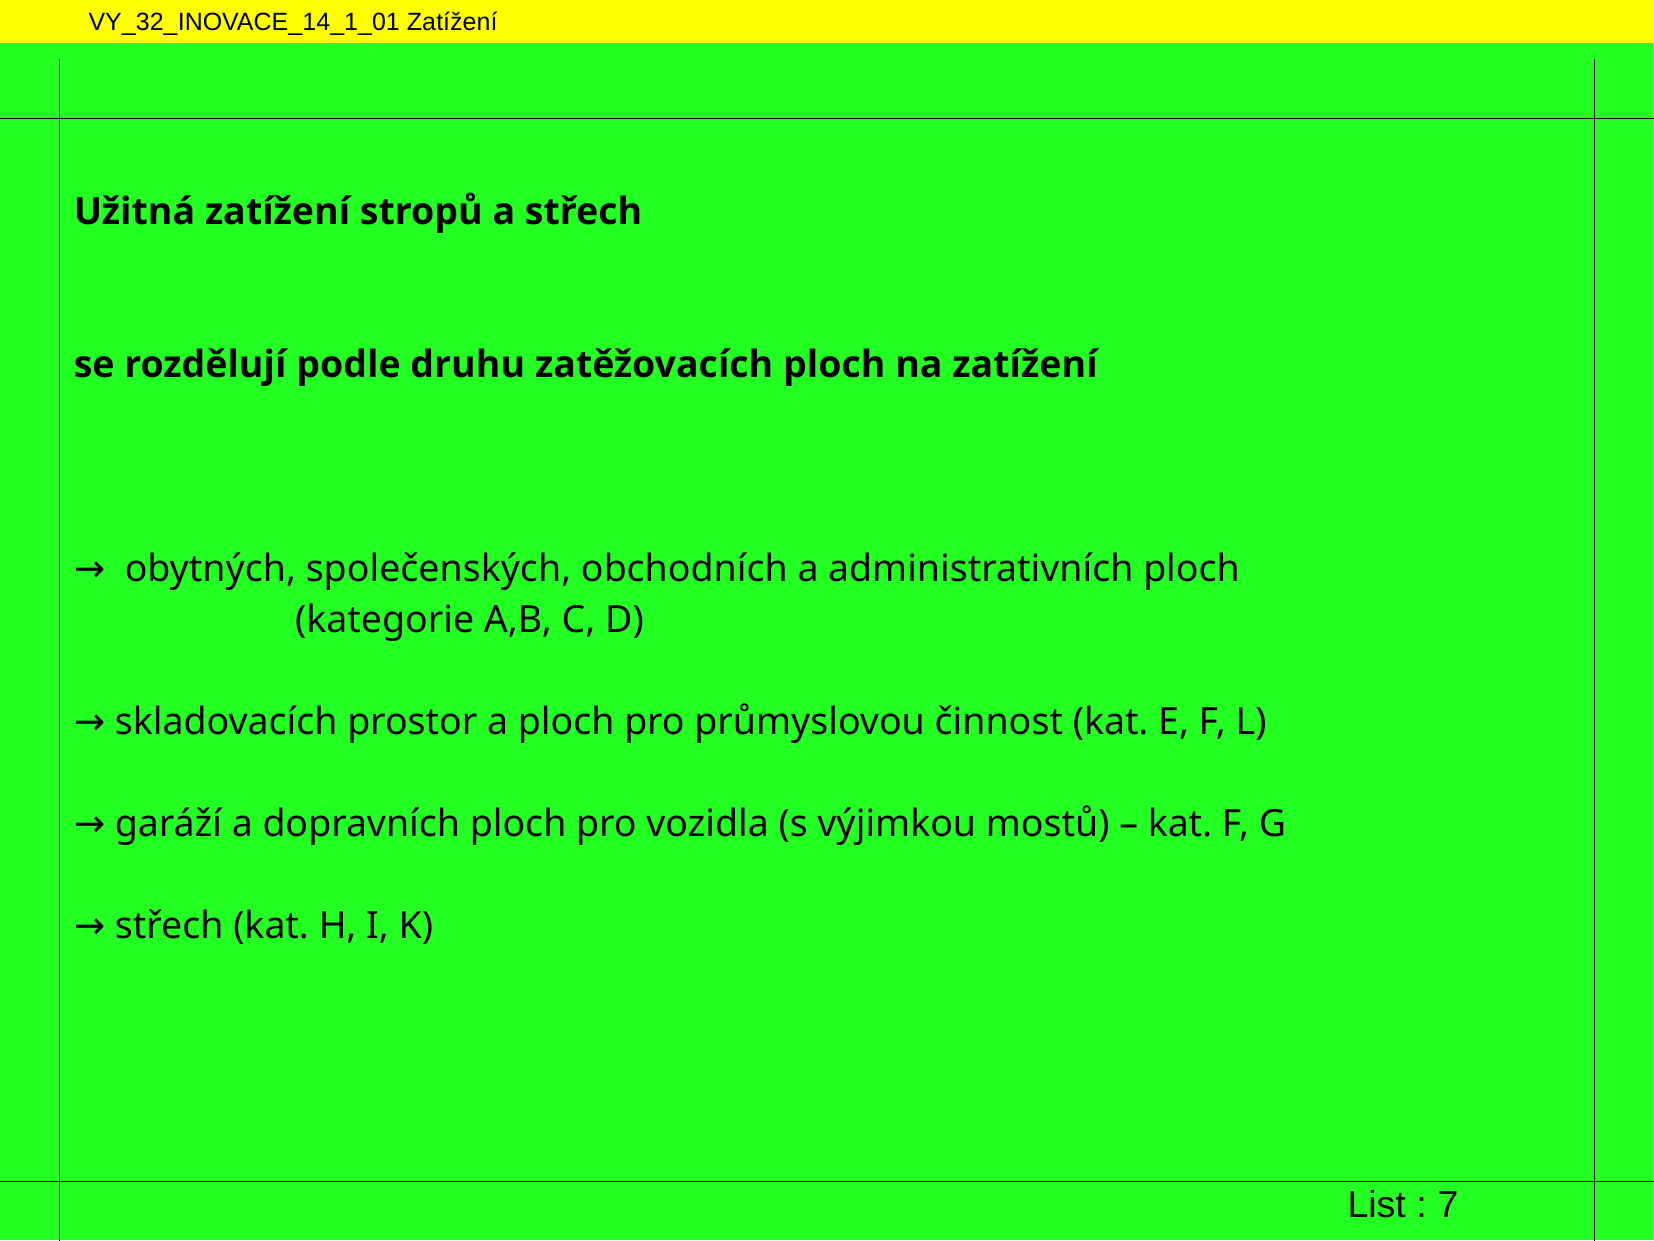

VY_32_INOVACE_14_1_01 Zatížení
Užitná zatížení stropů a střech
se rozdělují podle druhu zatěžovacích ploch na zatížení
→ obytných, společenských, obchodních a administrativních ploch
			(kategorie A,B, C, D)
→ skladovacích prostor a ploch pro průmyslovou činnost (kat. E, F, L)
→ garáží a dopravních ploch pro vozidla (s výjimkou mostů) – kat. F, G
→ střech (kat. H, I, K)
List :